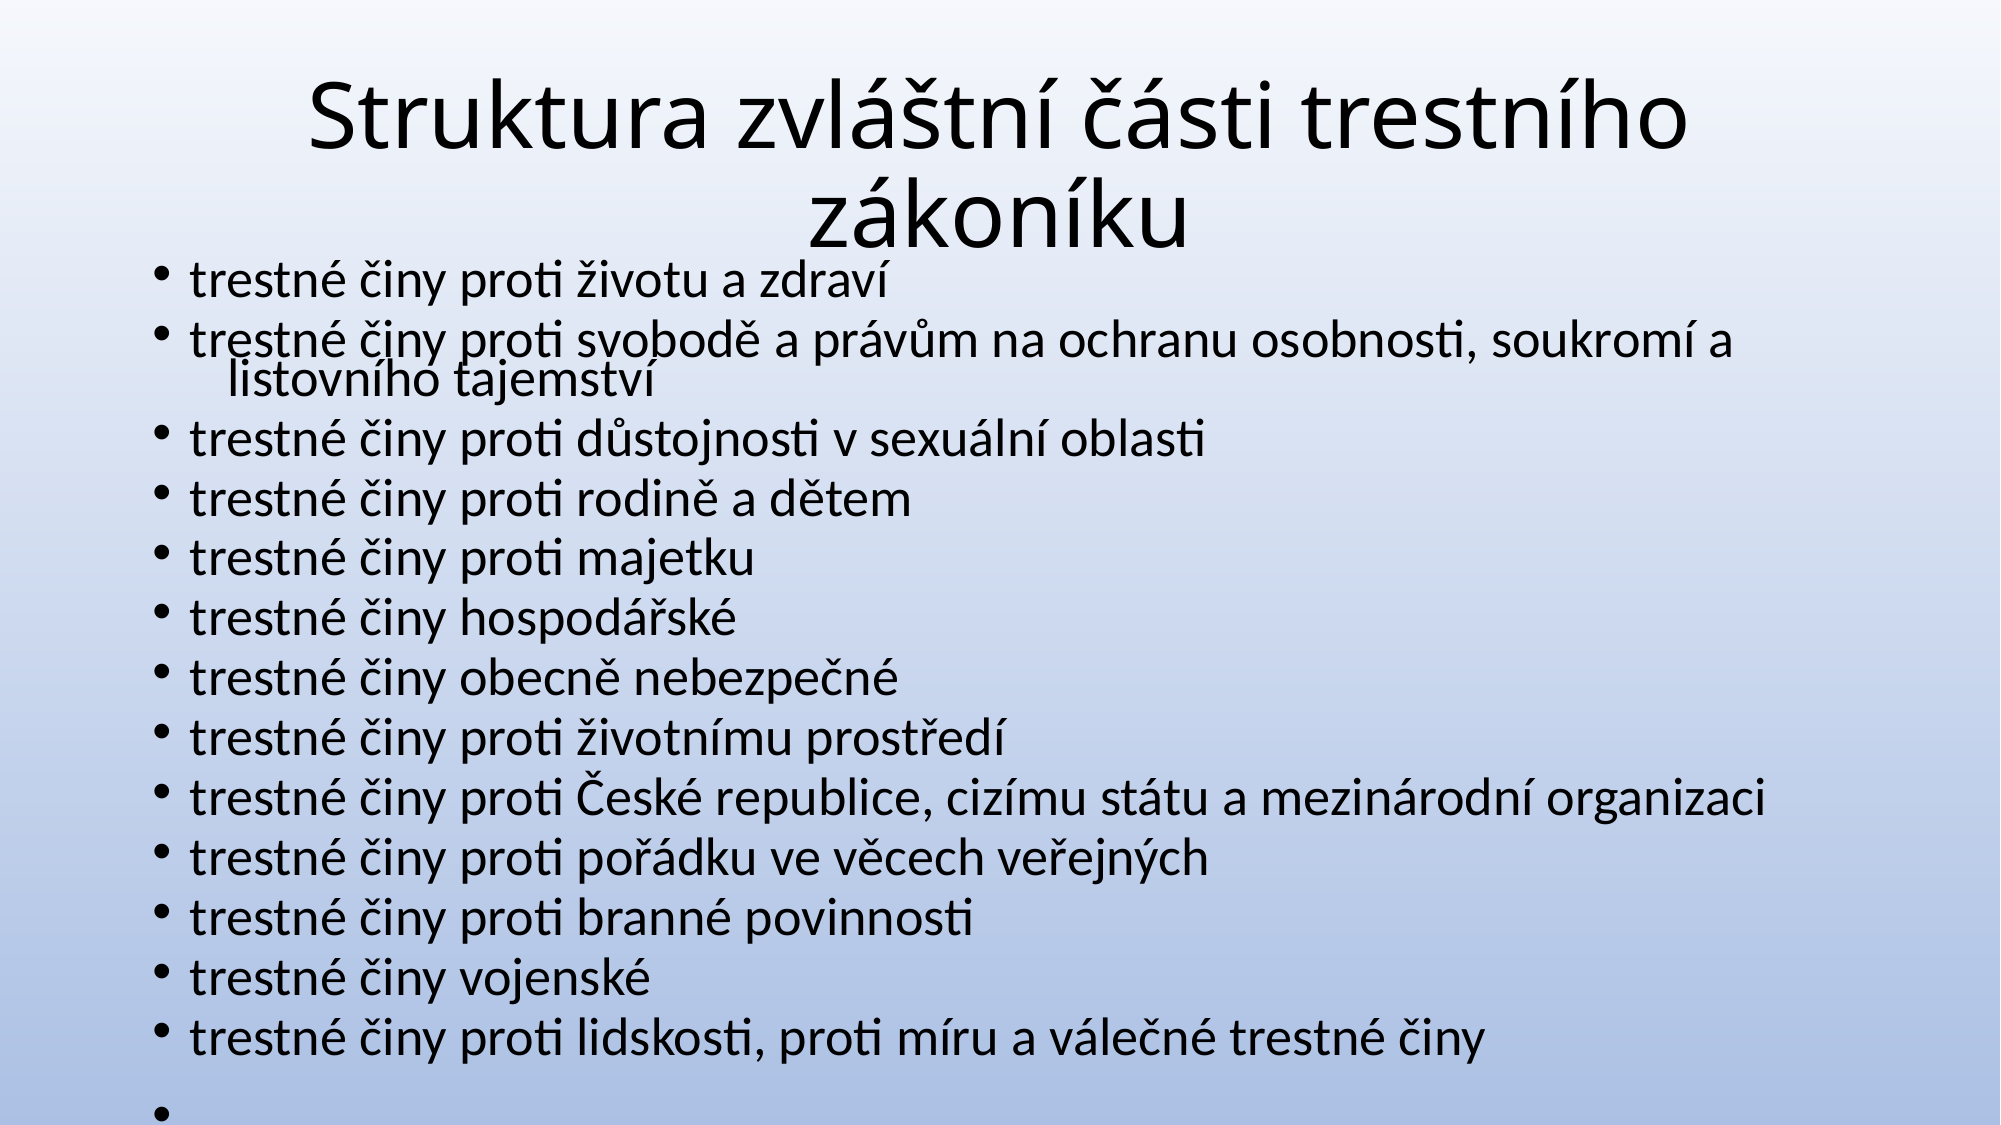

# Struktura zvláštní části trestního zákoníku
trestné činy proti životu a zdraví
trestné činy proti svobodě a právům na ochranu osobnosti, soukromí a listovního tajemství
trestné činy proti důstojnosti v sexuální oblasti
trestné činy proti rodině a dětem
trestné činy proti majetku
trestné činy hospodářské
trestné činy obecně nebezpečné
trestné činy proti životnímu prostředí
trestné činy proti České republice, cizímu státu a mezinárodní organizaci
trestné činy proti pořádku ve věcech veřejných
trestné činy proti branné povinnosti
trestné činy vojenské
trestné činy proti lidskosti, proti míru a válečné trestné činy